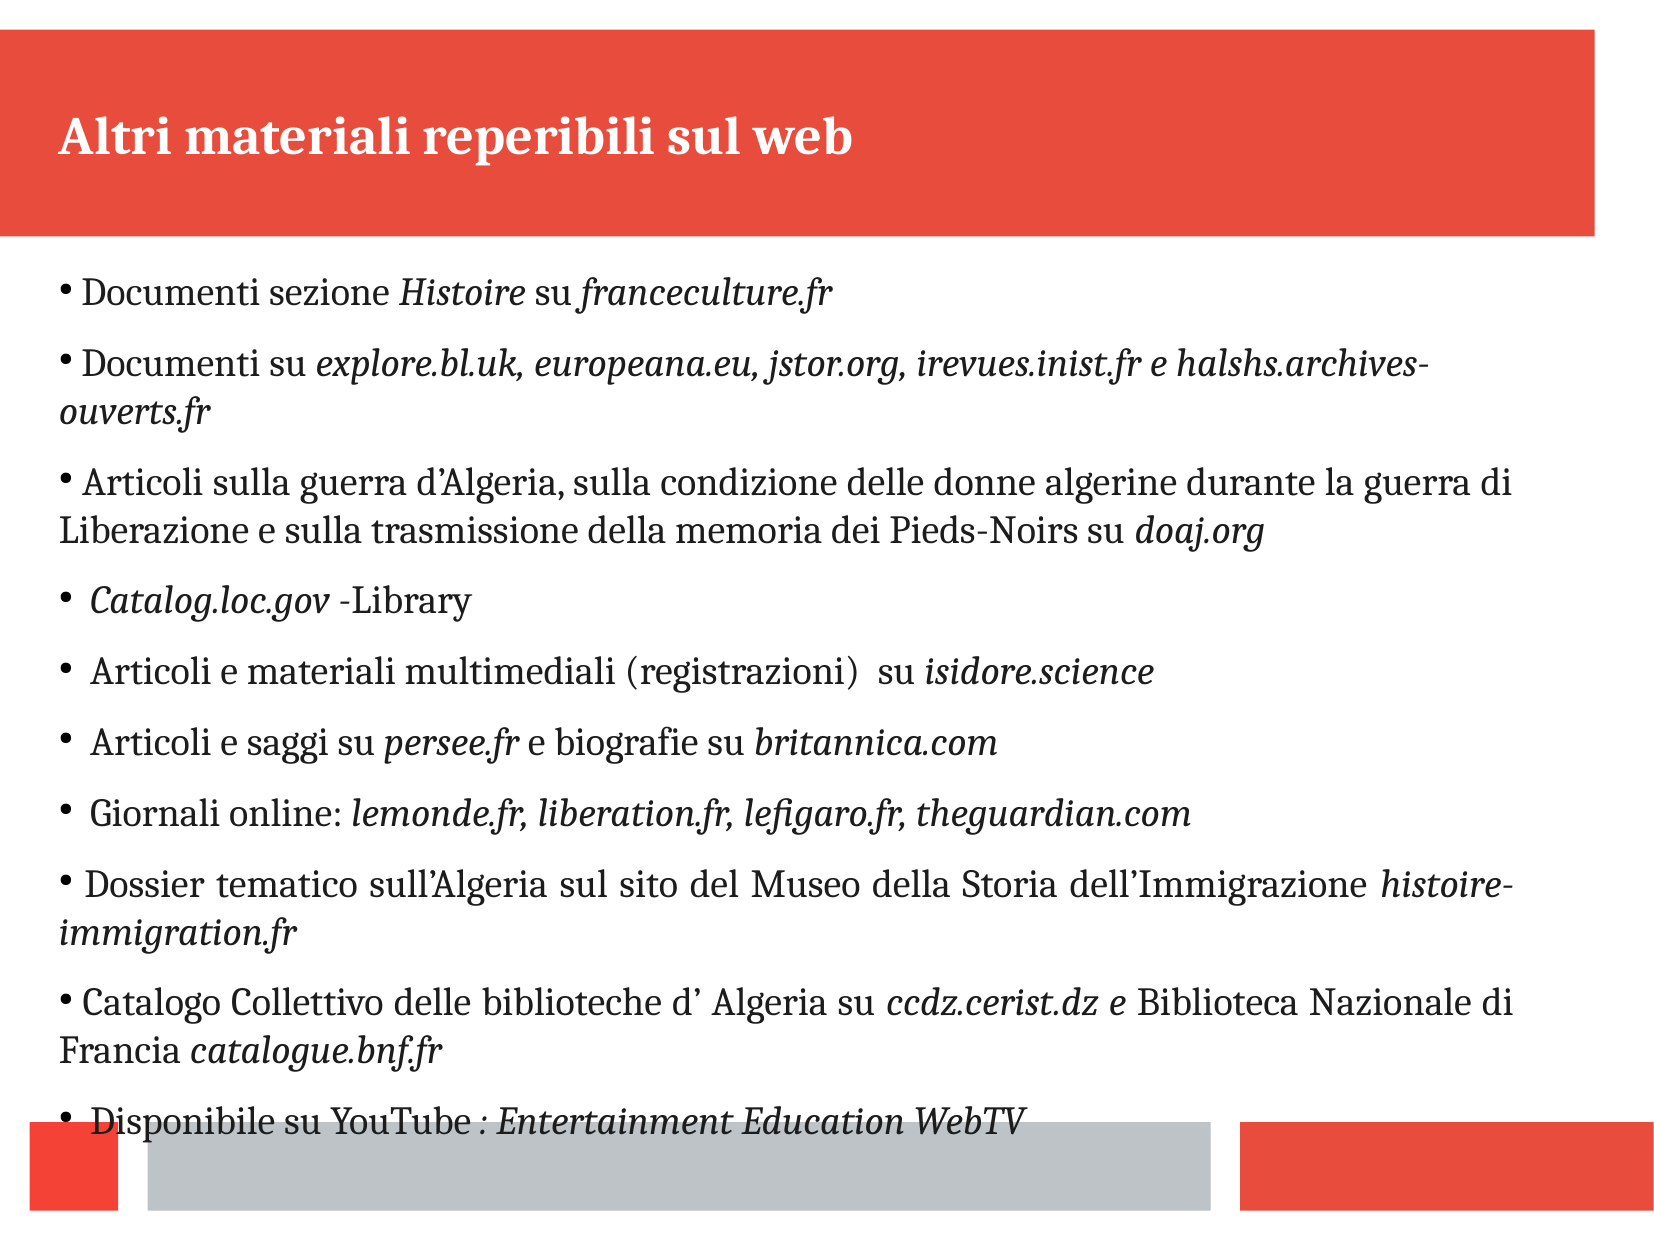

# Altri materiali reperibili sul web
 Documenti sezione Histoire su franceculture.fr
 Documenti su explore.bl.uk, europeana.eu, jstor.org, irevues.inist.fr e halshs.archives-ouverts.fr
 Articoli sulla guerra d’Algeria, sulla condizione delle donne algerine durante la guerra di Liberazione e sulla trasmissione della memoria dei Pieds-Noirs su doaj.org
 Catalog.loc.gov -Library
 Articoli e materiali multimediali (registrazioni) su isidore.science
 Articoli e saggi su persee.fr e biografie su britannica.com
 Giornali online: lemonde.fr, liberation.fr, lefigaro.fr, theguardian.com
 Dossier tematico sull’Algeria sul sito del Museo della Storia dell’Immigrazione histoire-immigration.fr
 Catalogo Collettivo delle biblioteche d’ Algeria su ccdz.cerist.dz e Biblioteca Nazionale di Francia catalogue.bnf.fr
 Disponibile su YouTube : Entertainment Education WebTV